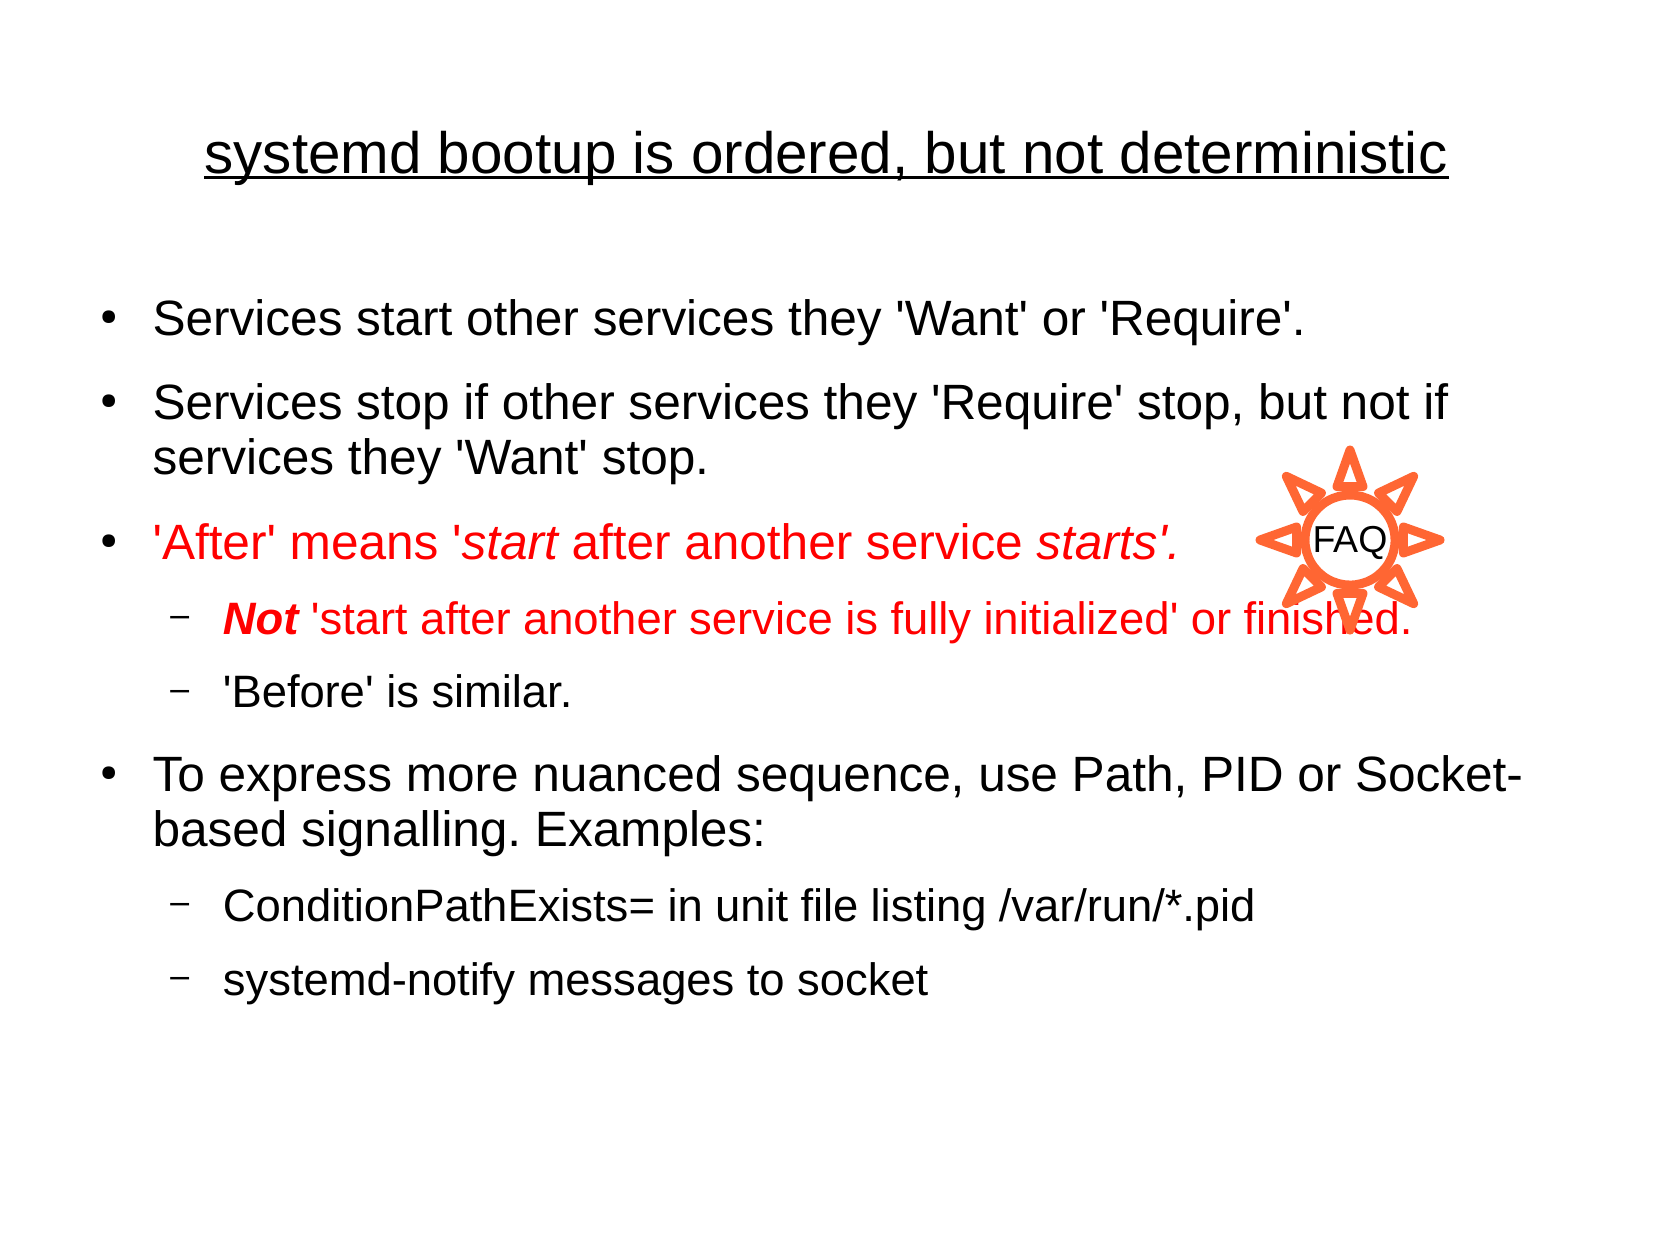

# systemd bootup is ordered, but not deterministic
Services start other services they 'Want' or 'Require'.
Services stop if other services they 'Require' stop, but not if services they 'Want' stop.
'After' means 'start after another service starts'.
Not 'start after another service is fully initialized' or finished.
'Before' is similar.
To express more nuanced sequence, use Path, PID or Socket-based signalling. Examples:
ConditionPathExists= in unit file listing /var/run/*.pid
systemd-notify messages to socket
FAQ